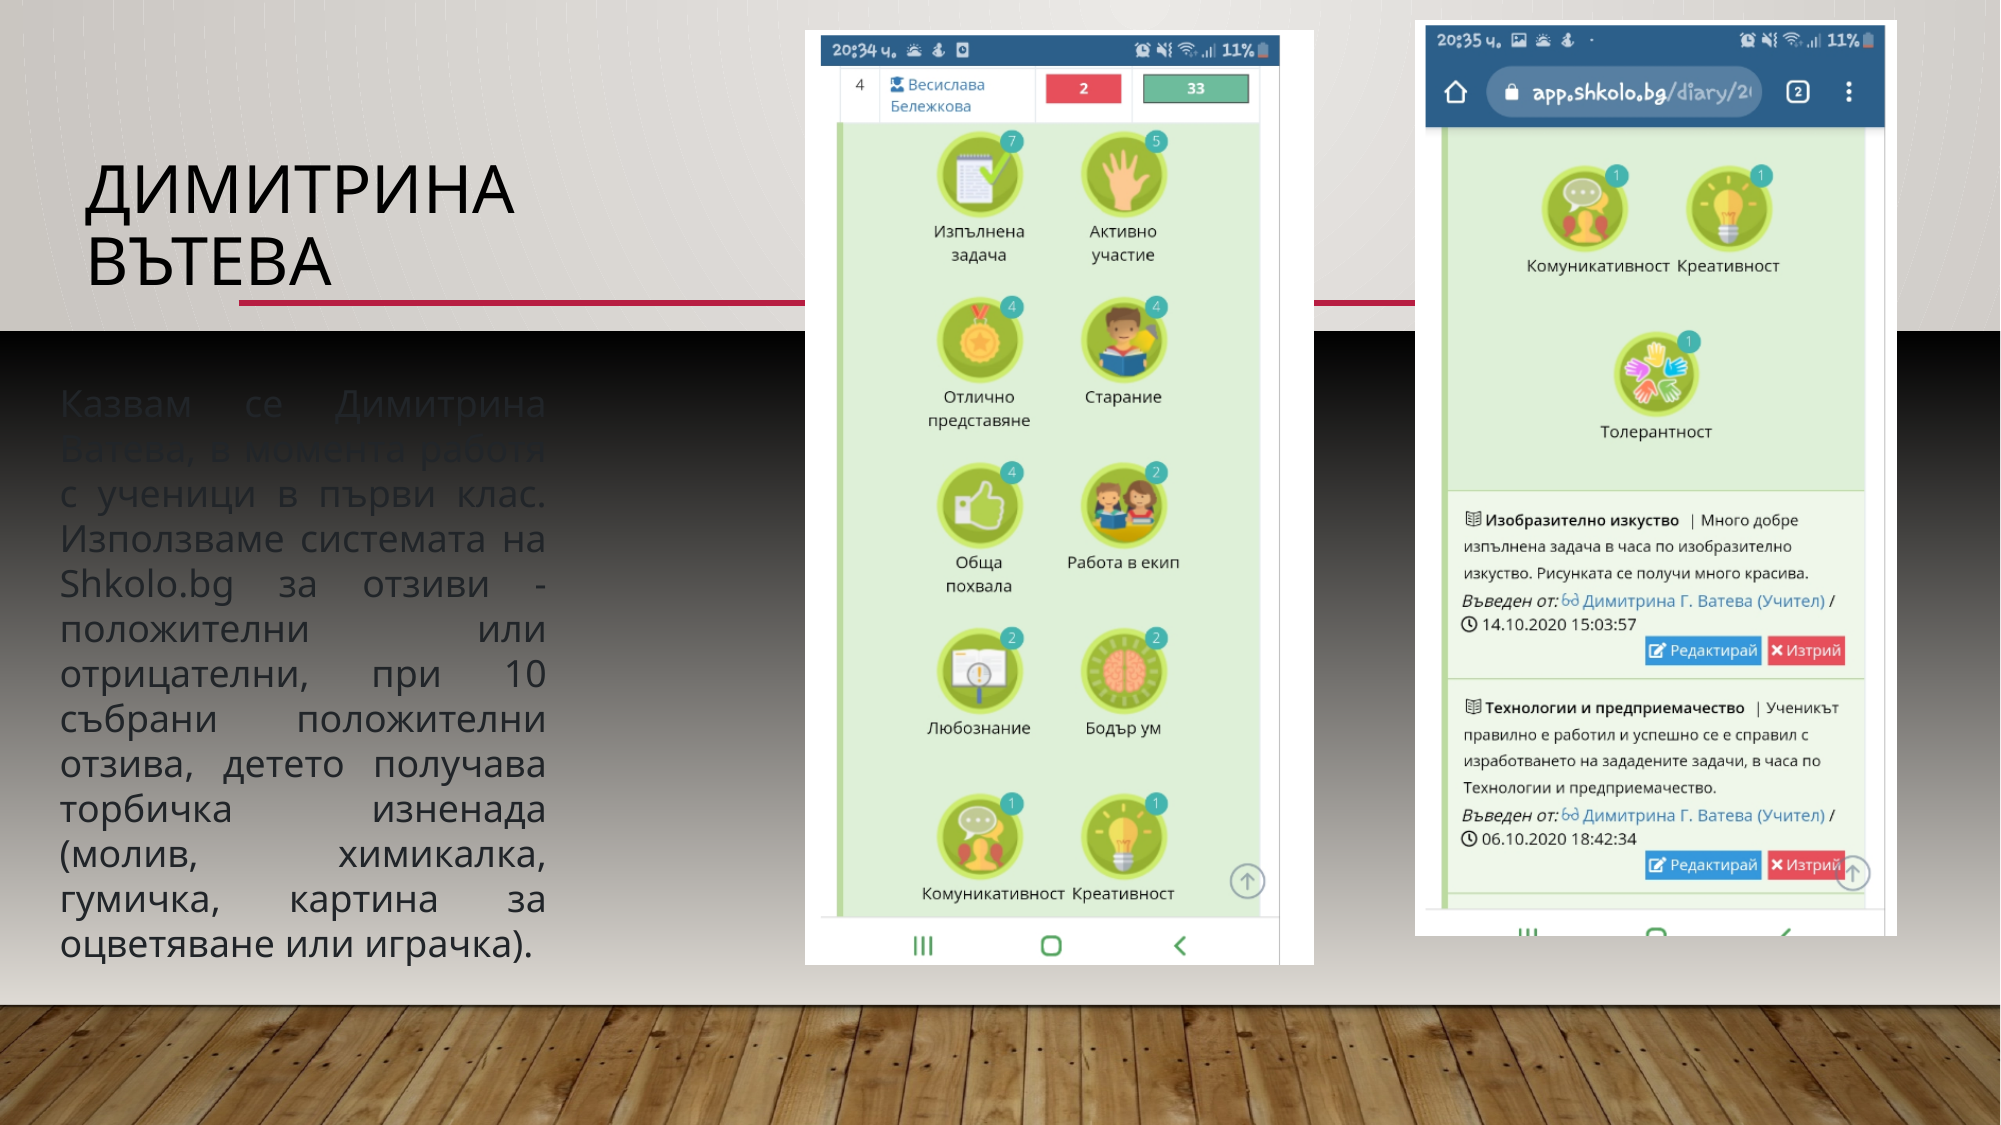

# Димитрина вътева
Казвам се Димитрина Ватева, в момента работя с ученици в първи клас. Използваме системата на Shkolo.bg за отзиви - положителни или отрицателни, при 10 събрани положителни отзива, детето получава торбичка изненада (молив, химикалка, гумичка, картина за оцветяване или играчка).